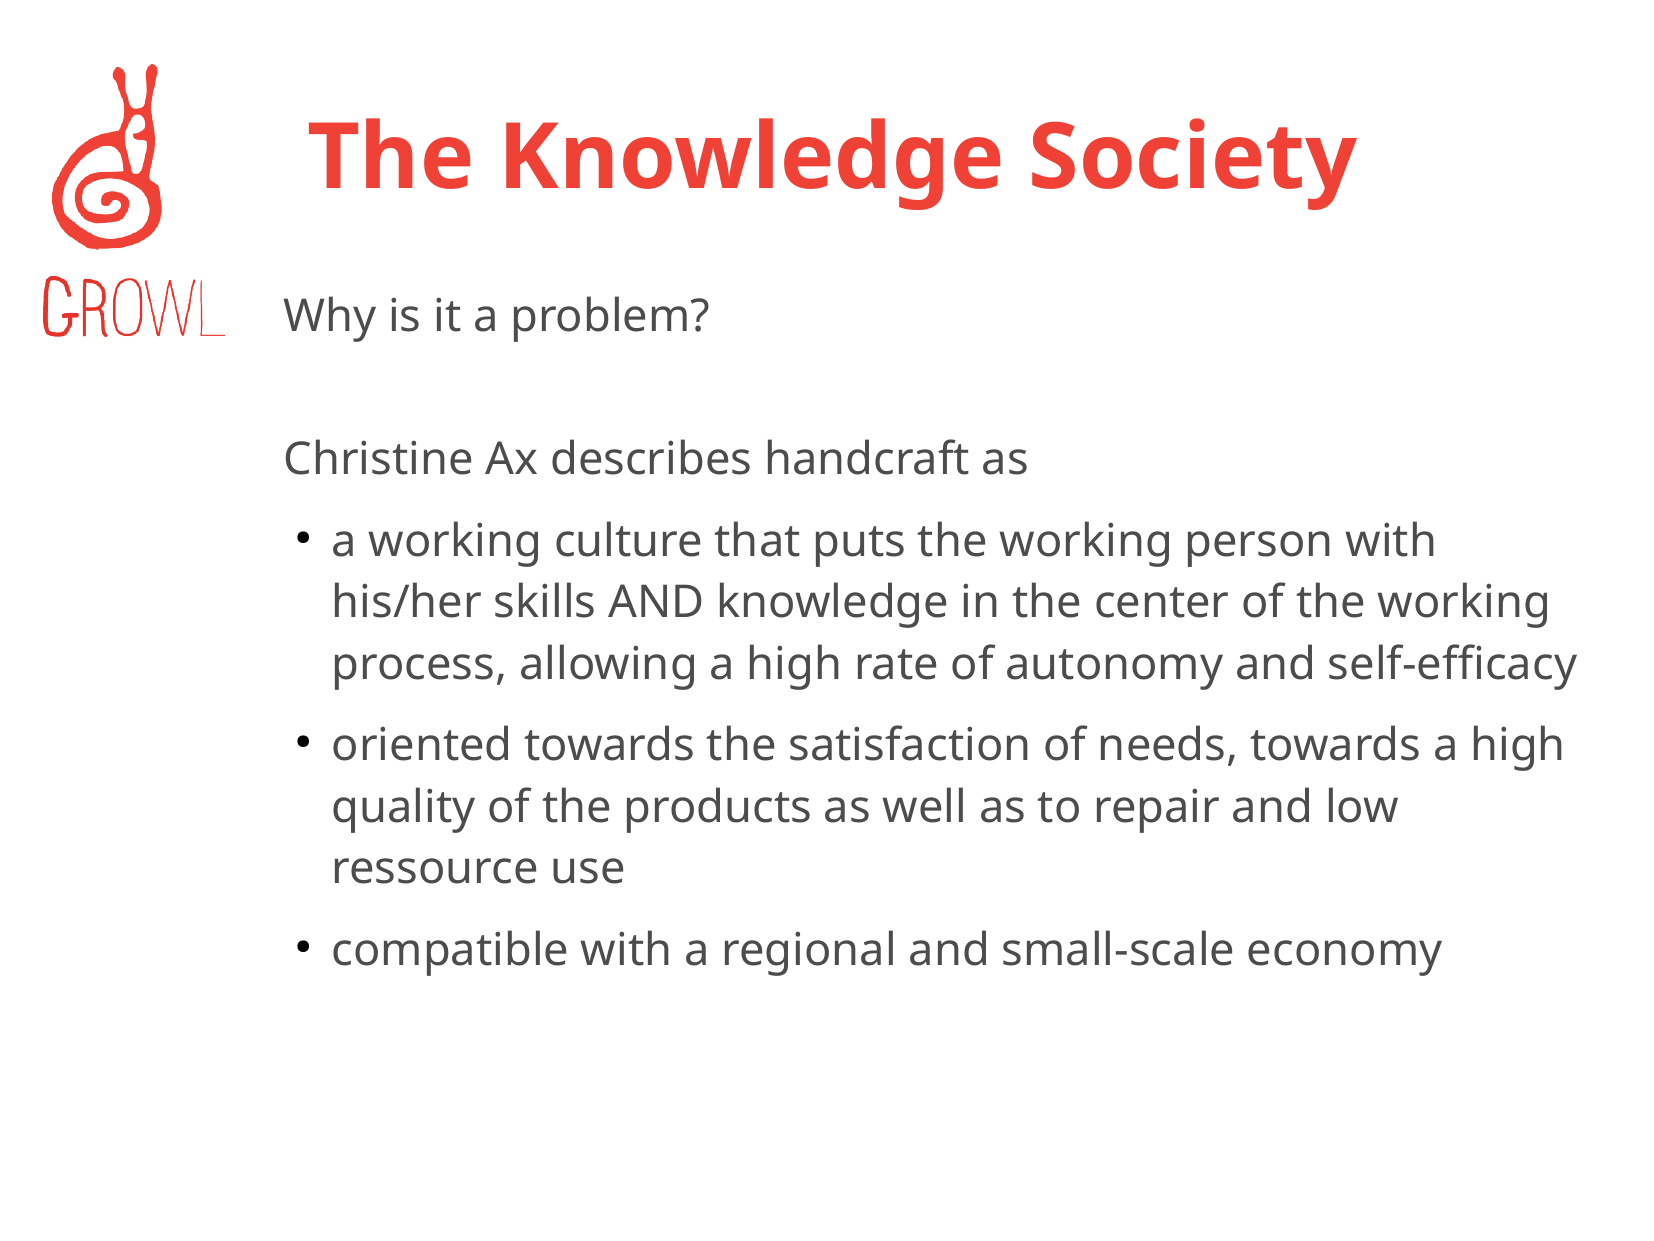

# The Knowledge Society
Why is it a problem?
Christine Ax describes handcraft as
a working culture that puts the working person with his/her skills AND knowledge in the center of the working process, allowing a high rate of autonomy and self-efficacy
oriented towards the satisfaction of needs, towards a high quality of the products as well as to repair and low ressource use
compatible with a regional and small-scale economy